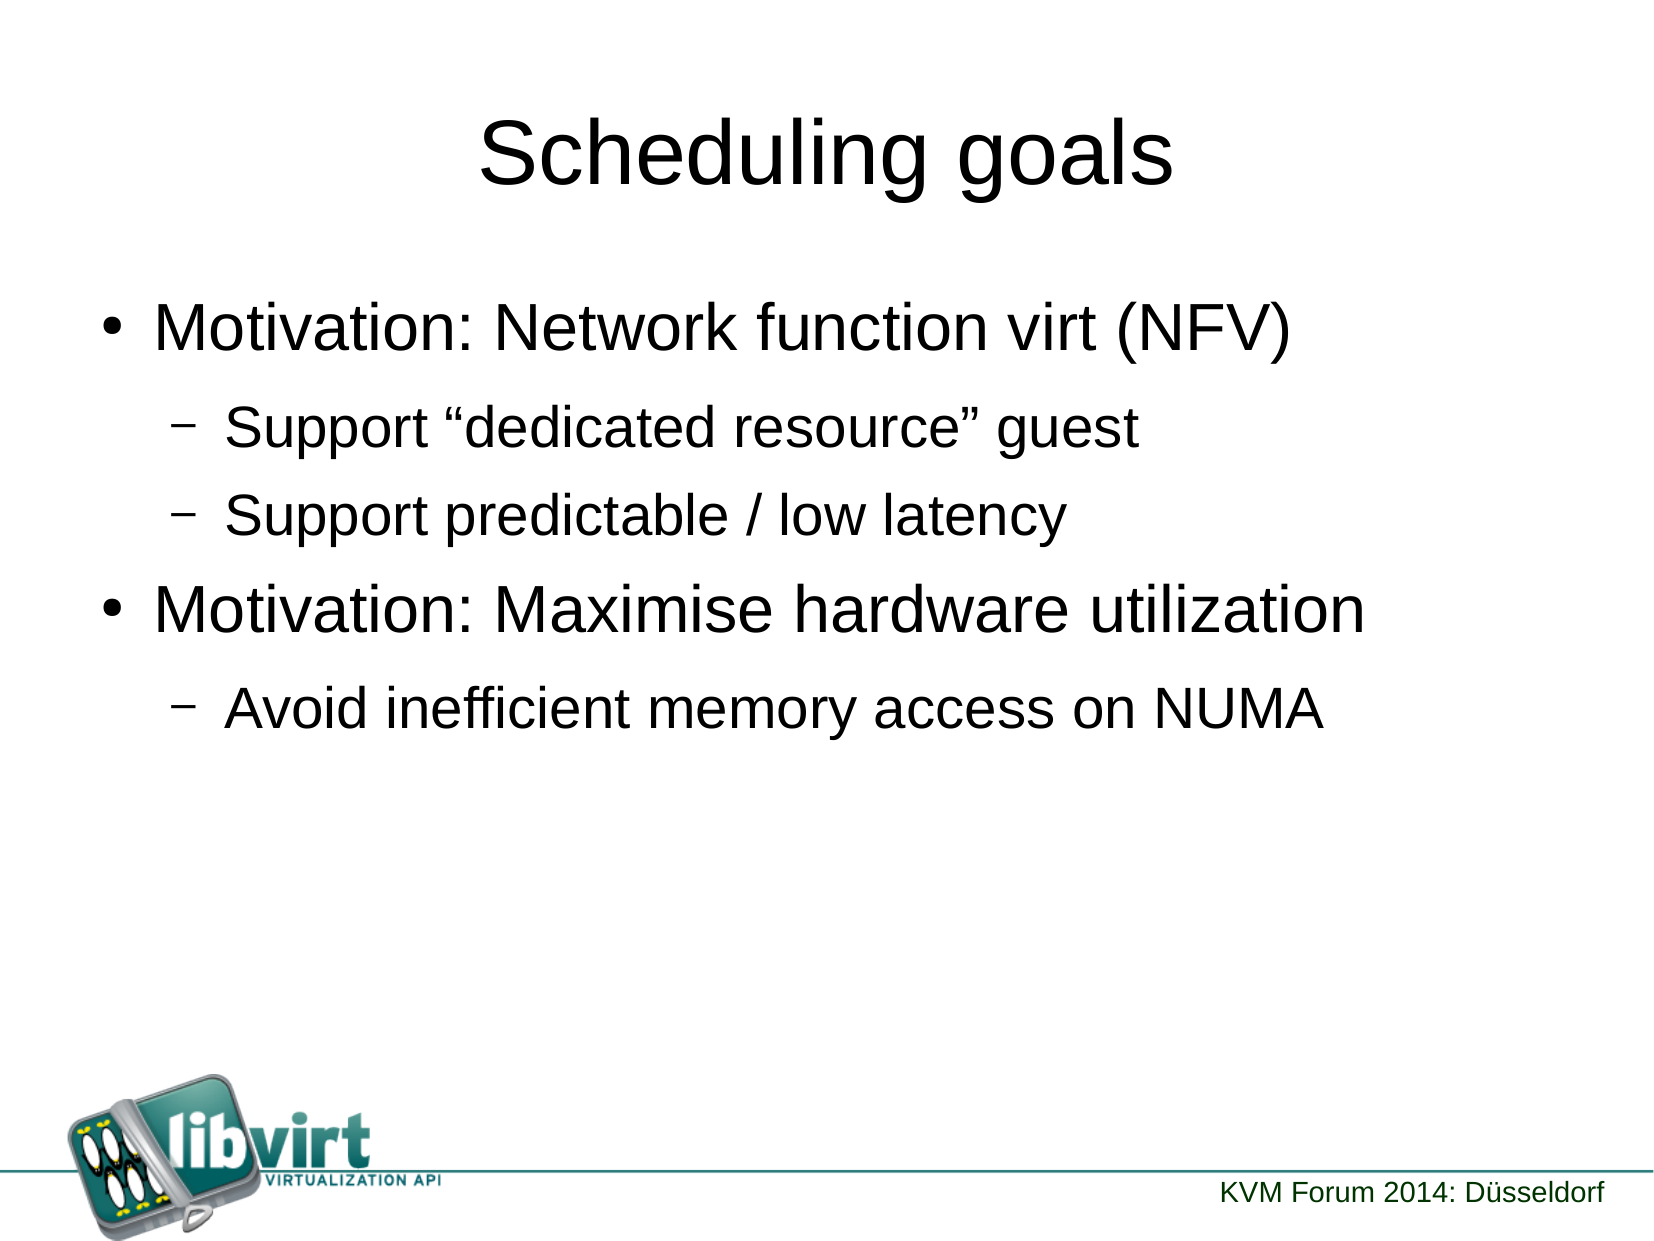

# Scheduling goals
Motivation: Network function virt (NFV)
Support “dedicated resource” guest
Support predictable / low latency
Motivation: Maximise hardware utilization
Avoid inefficient memory access on NUMA